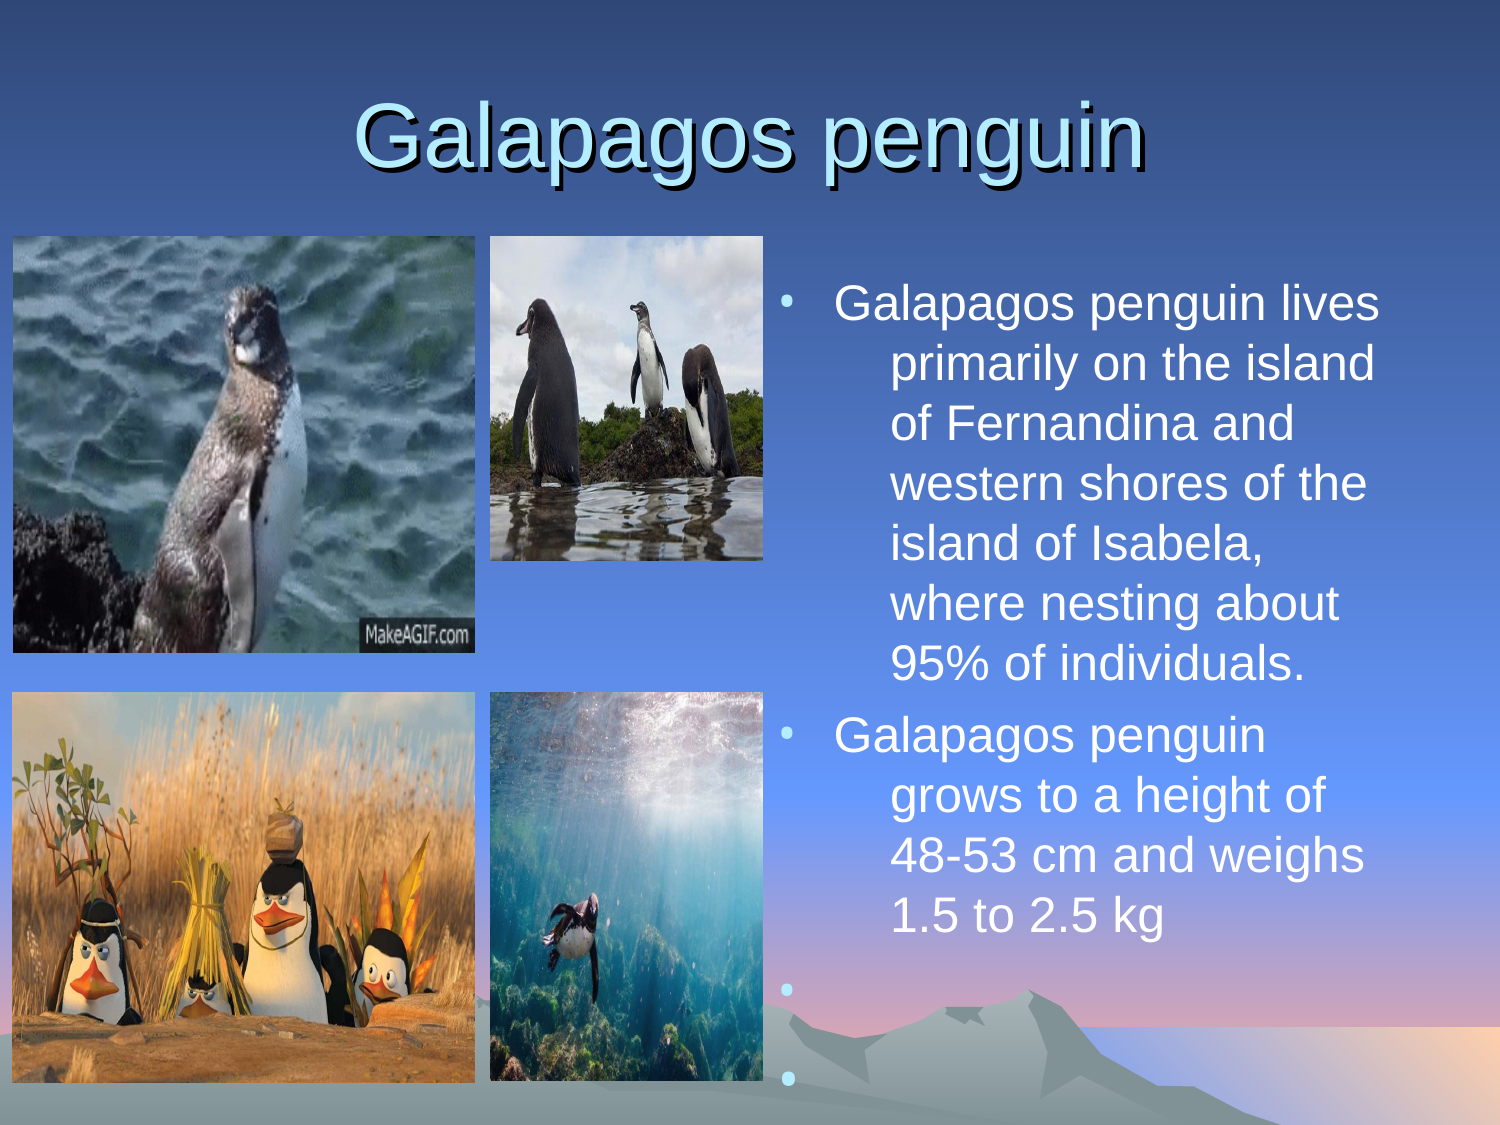

# Galapagos penguin
Galapagos penguin lives primarily on the island of Fernandina and western shores of the island of Isabela, where nesting about 95% of individuals.
Galapagos penguin grows to a height of 48-53 cm and weighs 1.5 to 2.5 kg